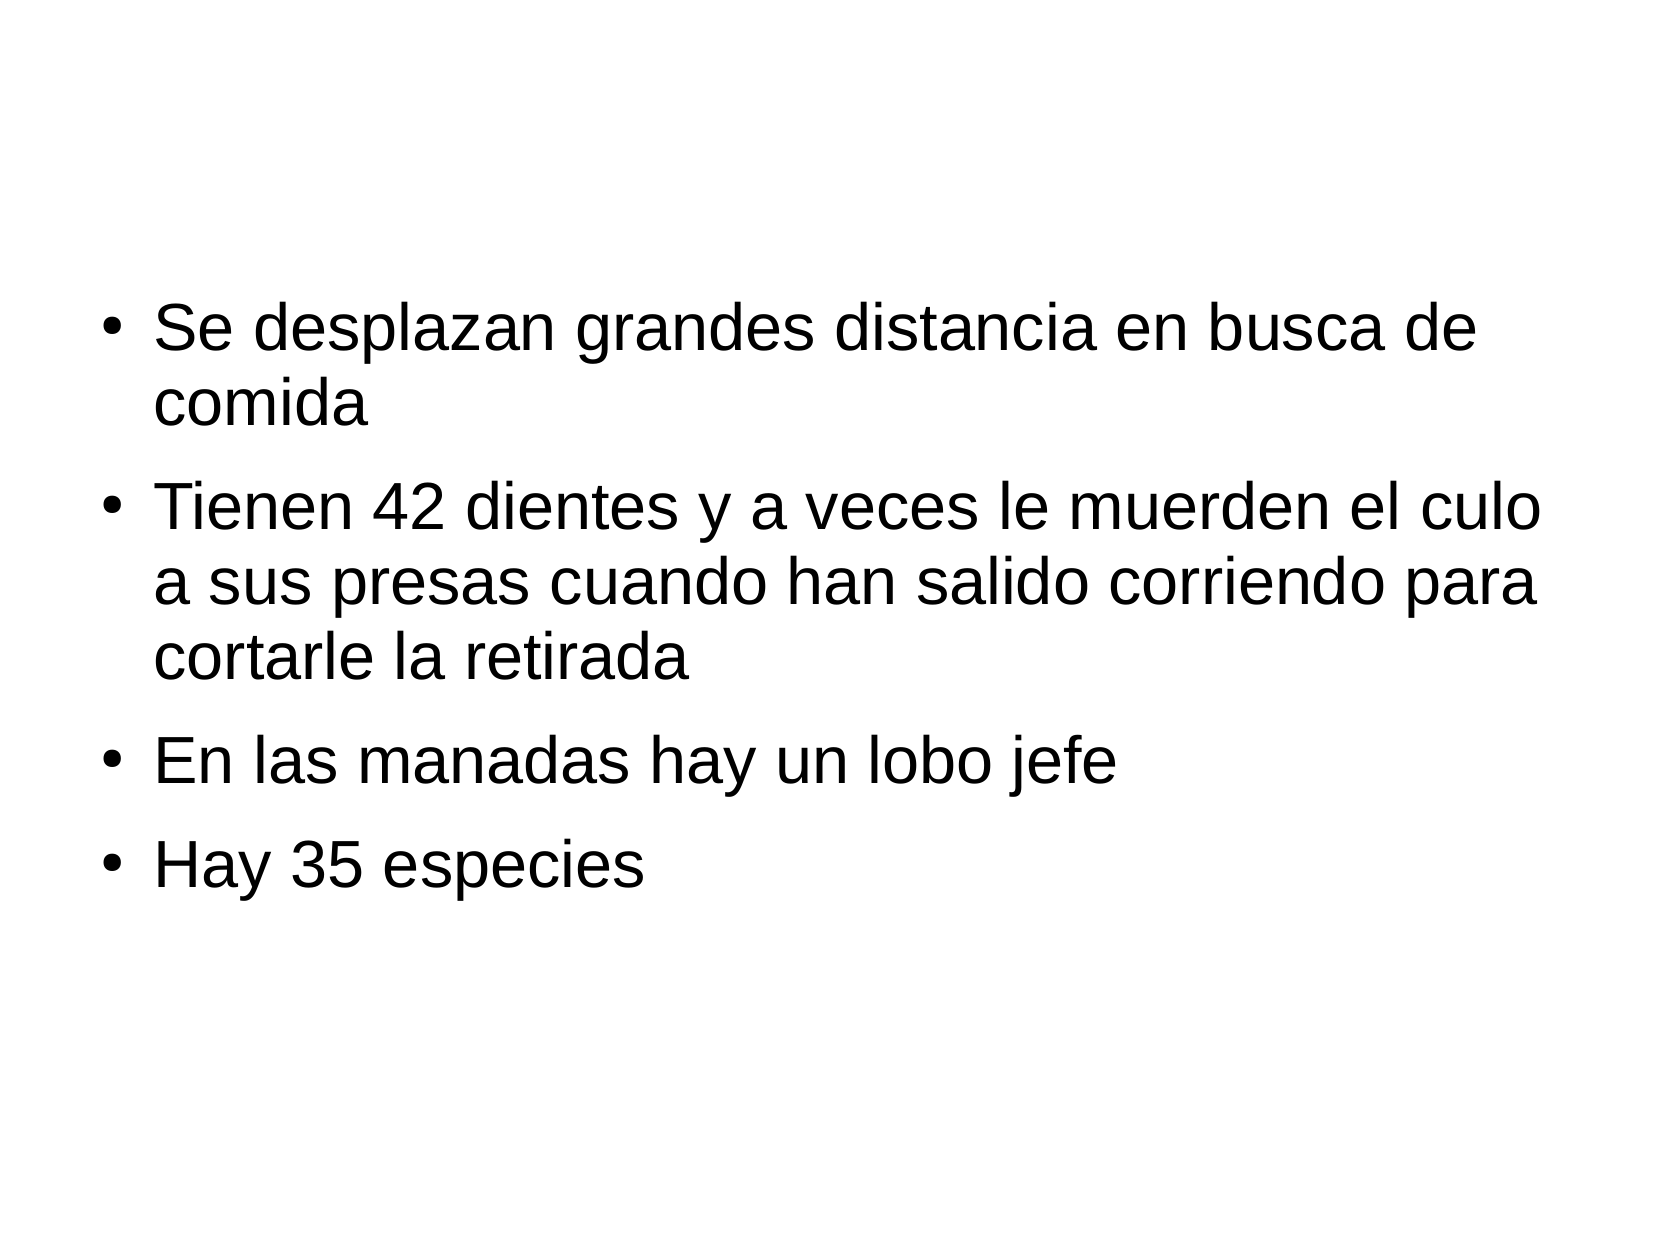

#
Se desplazan grandes distancia en busca de comida
Tienen 42 dientes y a veces le muerden el culo a sus presas cuando han salido corriendo para cortarle la retirada
En las manadas hay un lobo jefe
Hay 35 especies